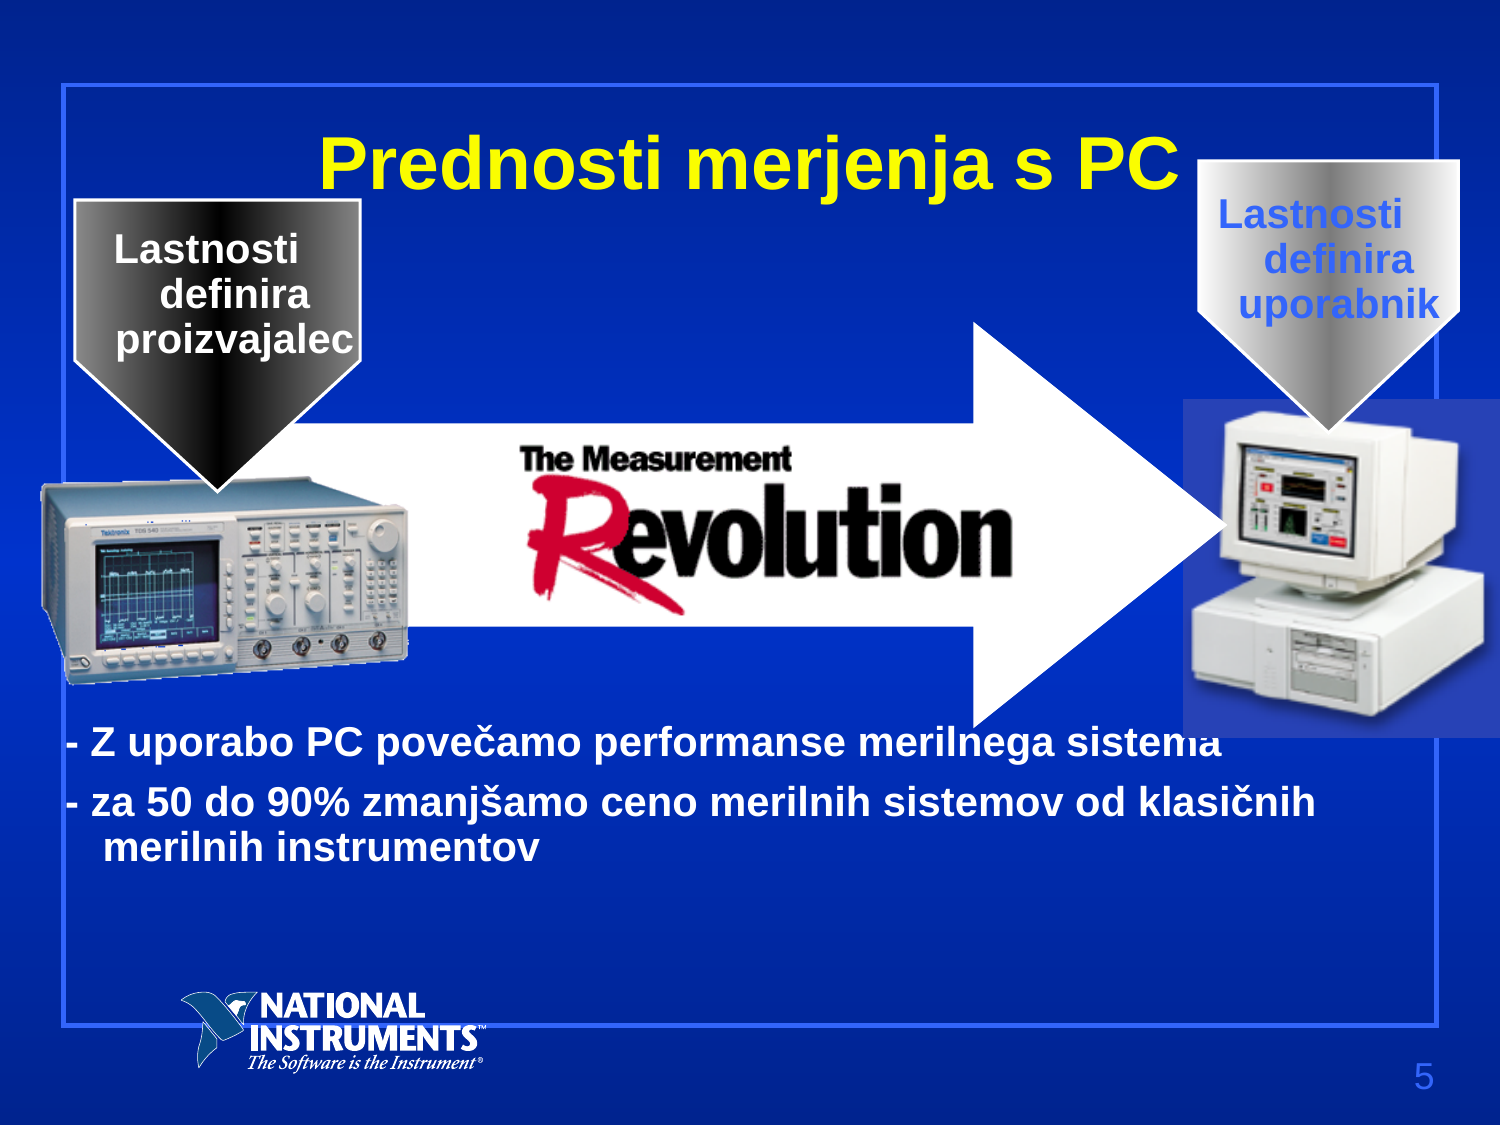

Prednosti merjenja s PC
Lastnosti definira uporabnik
Lastnosti definira proizvajalec
# - Z uporabo PC povečamo performanse merilnega sistema
- za 50 do 90% zmanjšamo ceno merilnih sistemov od klasičnih merilnih instrumentov